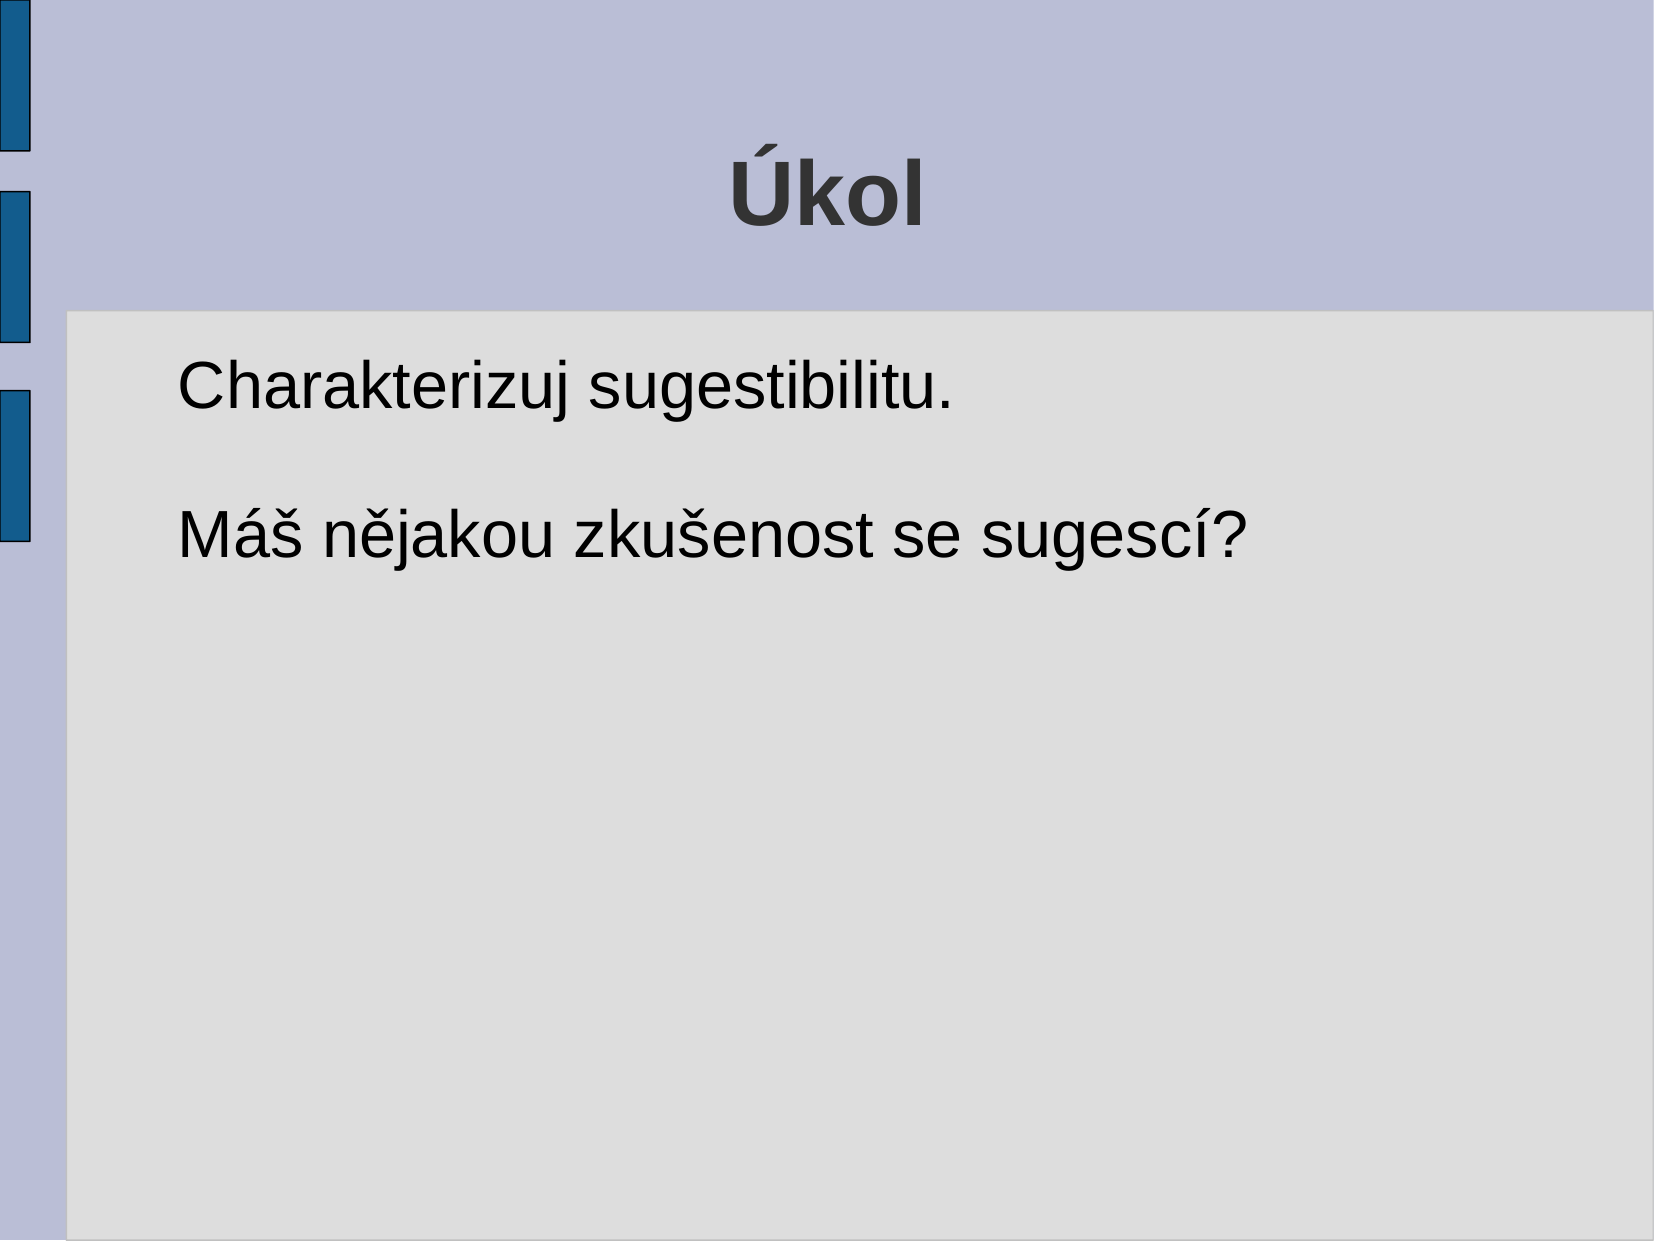

# Úkol
Charakterizuj sugestibilitu.
Máš nějakou zkušenost se sugescí?